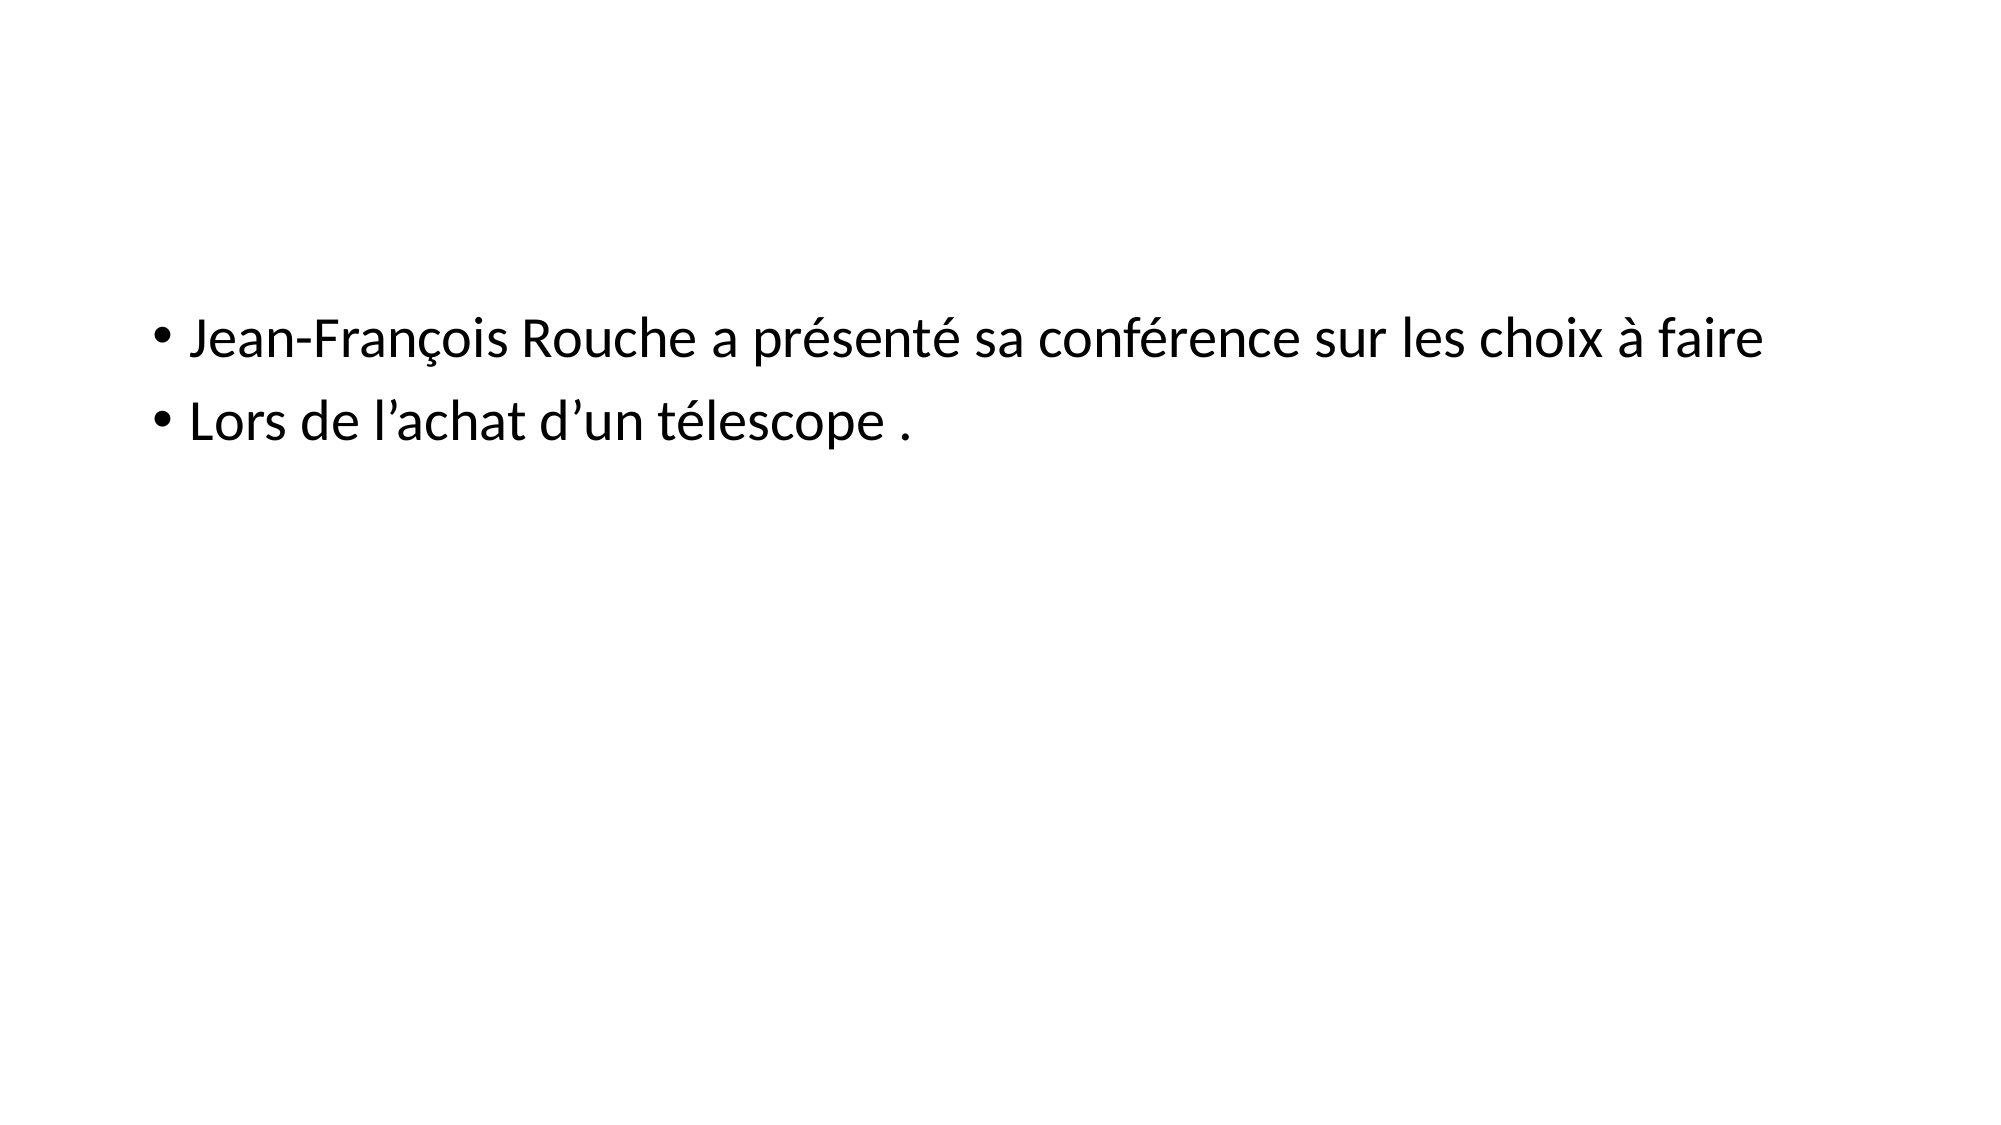

#
Jean-François Rouche a présenté sa conférence sur les choix à faire
Lors de l’achat d’un télescope .